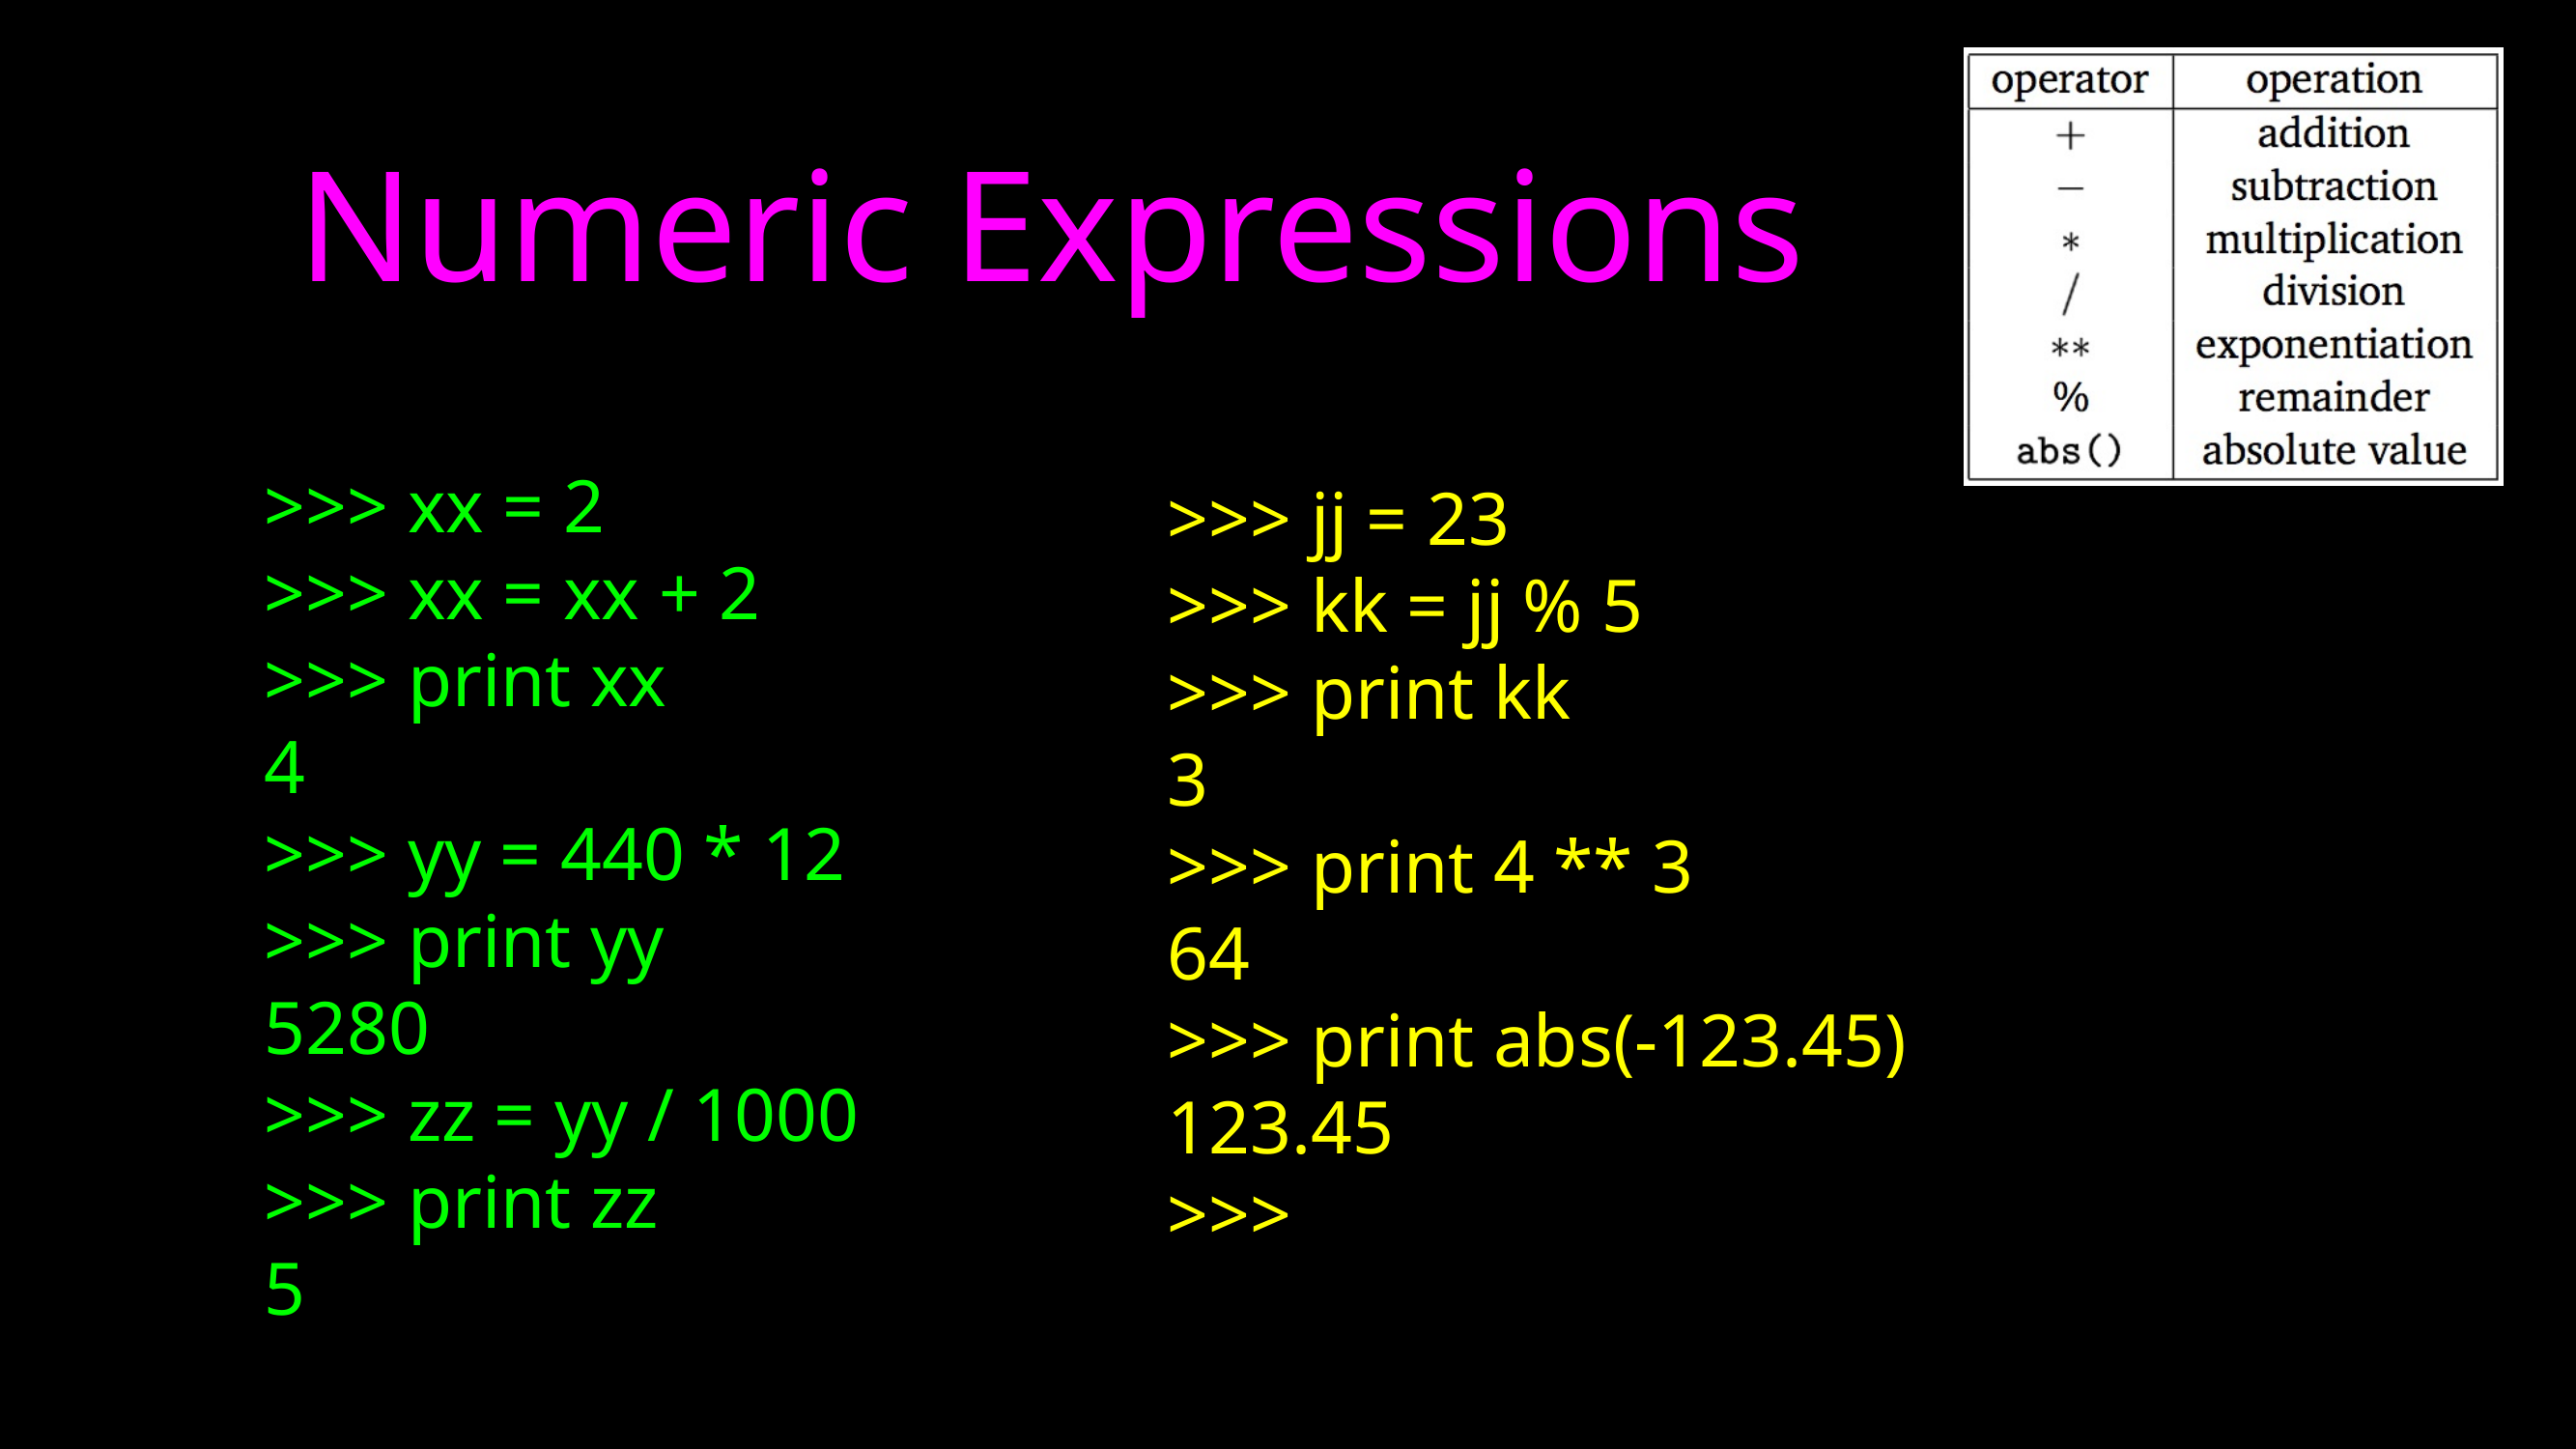

# Numeric Expressions
>>> xx = 2
>>> xx = xx + 2
>>> print xx
4
>>> yy = 440 * 12
>>> print yy
5280
>>> zz = yy / 1000
>>> print zz
5
>>> jj = 23
>>> kk = jj % 5
>>> print kk
3
>>> print 4 ** 3
64
>>> print abs(-123.45)
123.45
>>>